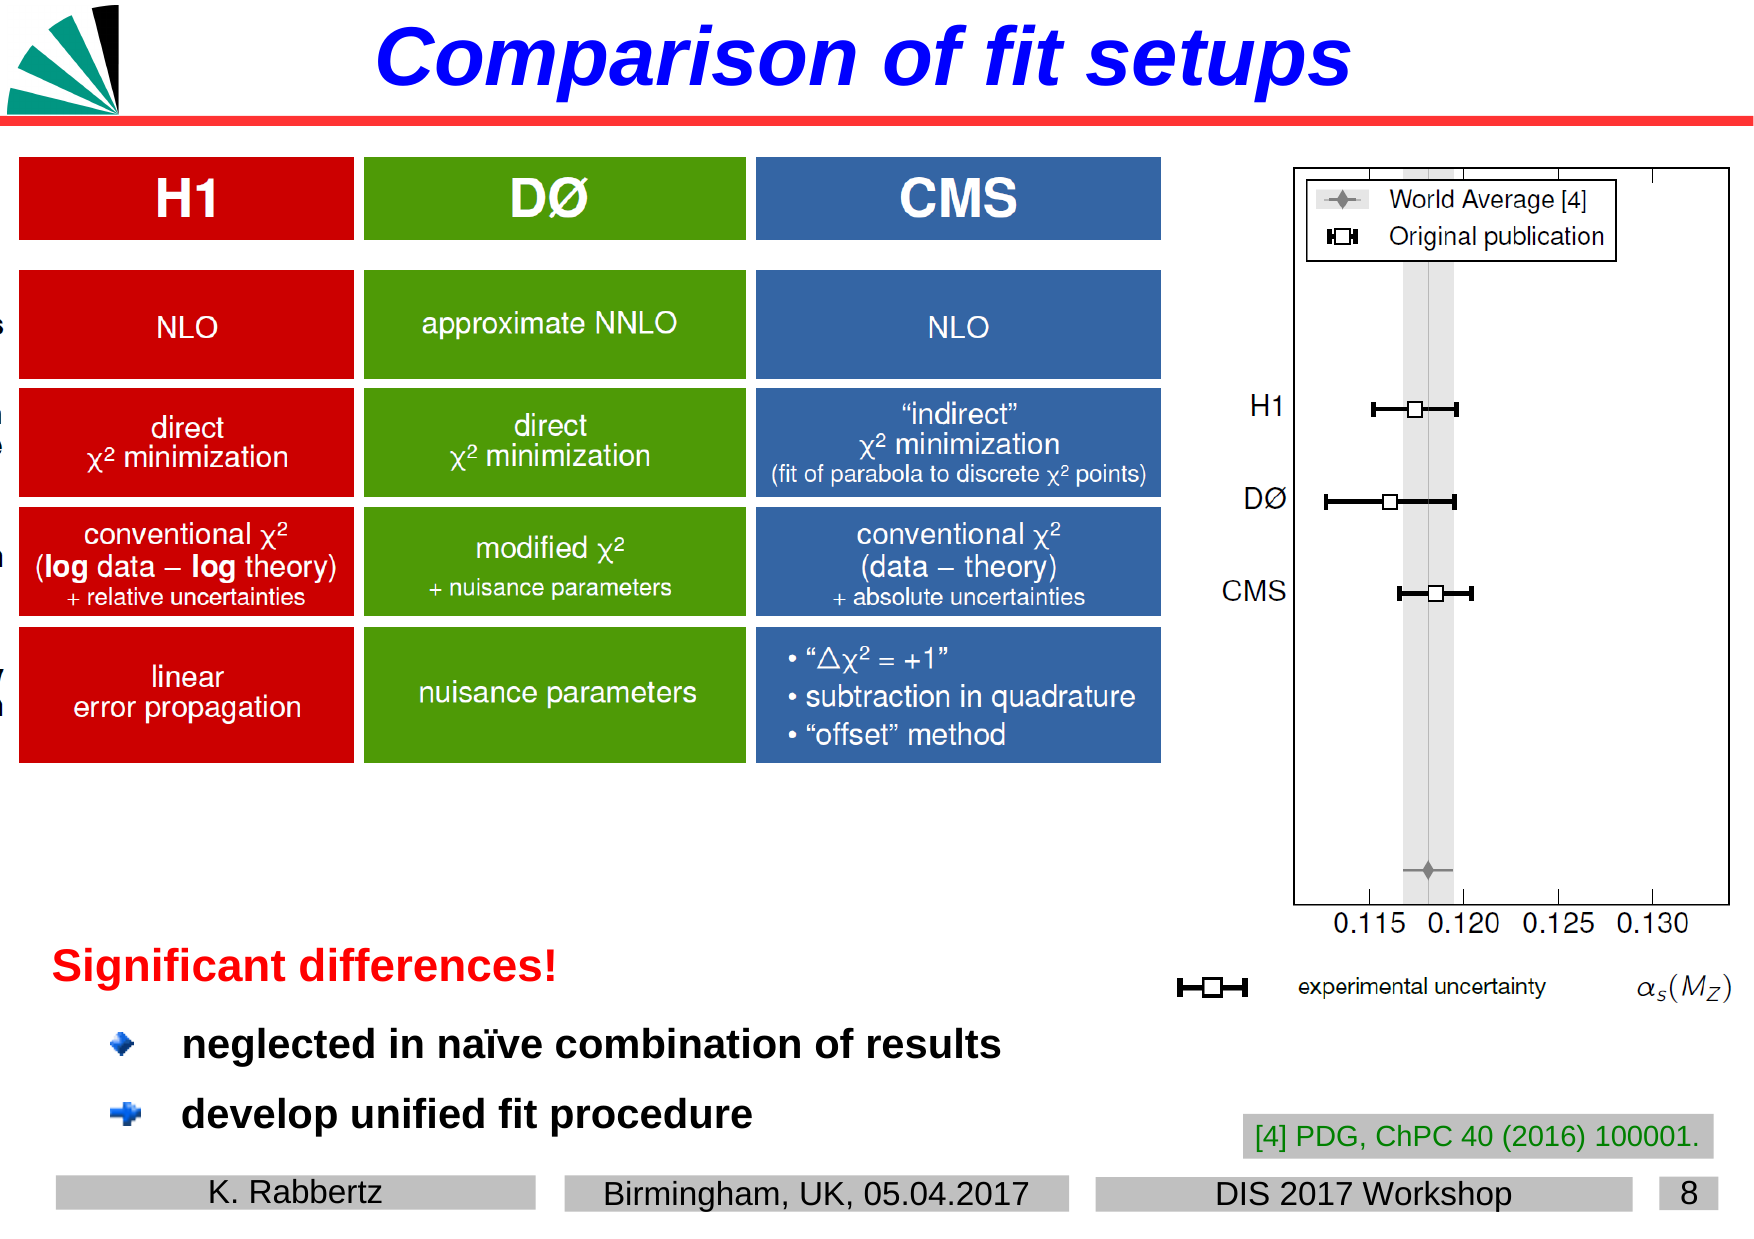

# Comparison of fit setups
Significant differences!
neglected in naïve combination of results
develop unified fit procedure
[4] PDG, ChPC 40 (2016) 100001.